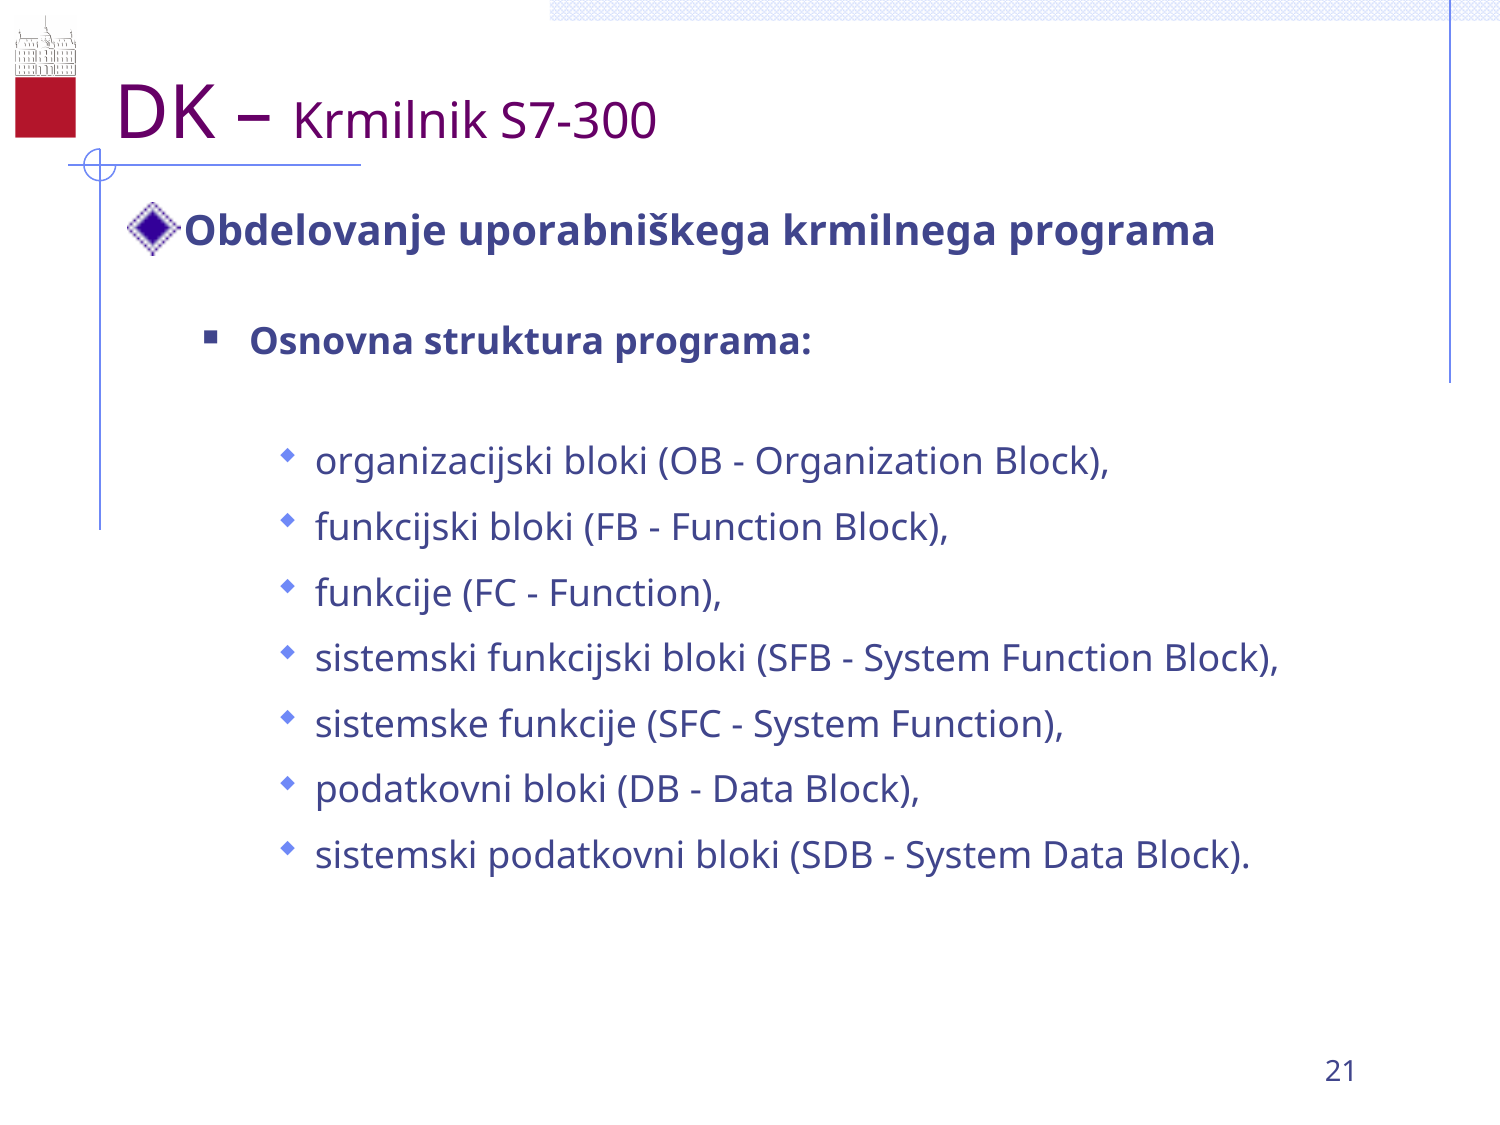

DK – Krmilnik S7-300
# Obdelovanje uporabniškega krmilnega programa
Osnovna struktura programa:
organizacijski bloki (OB - Organization Block),
funkcijski bloki (FB - Function Block),
funkcije (FC - Function),
sistemski funkcijski bloki (SFB - System Function Block),
sistemske funkcije (SFC - System Function),
podatkovni bloki (DB - Data Block),
sistemski podatkovni bloki (SDB - System Data Block).